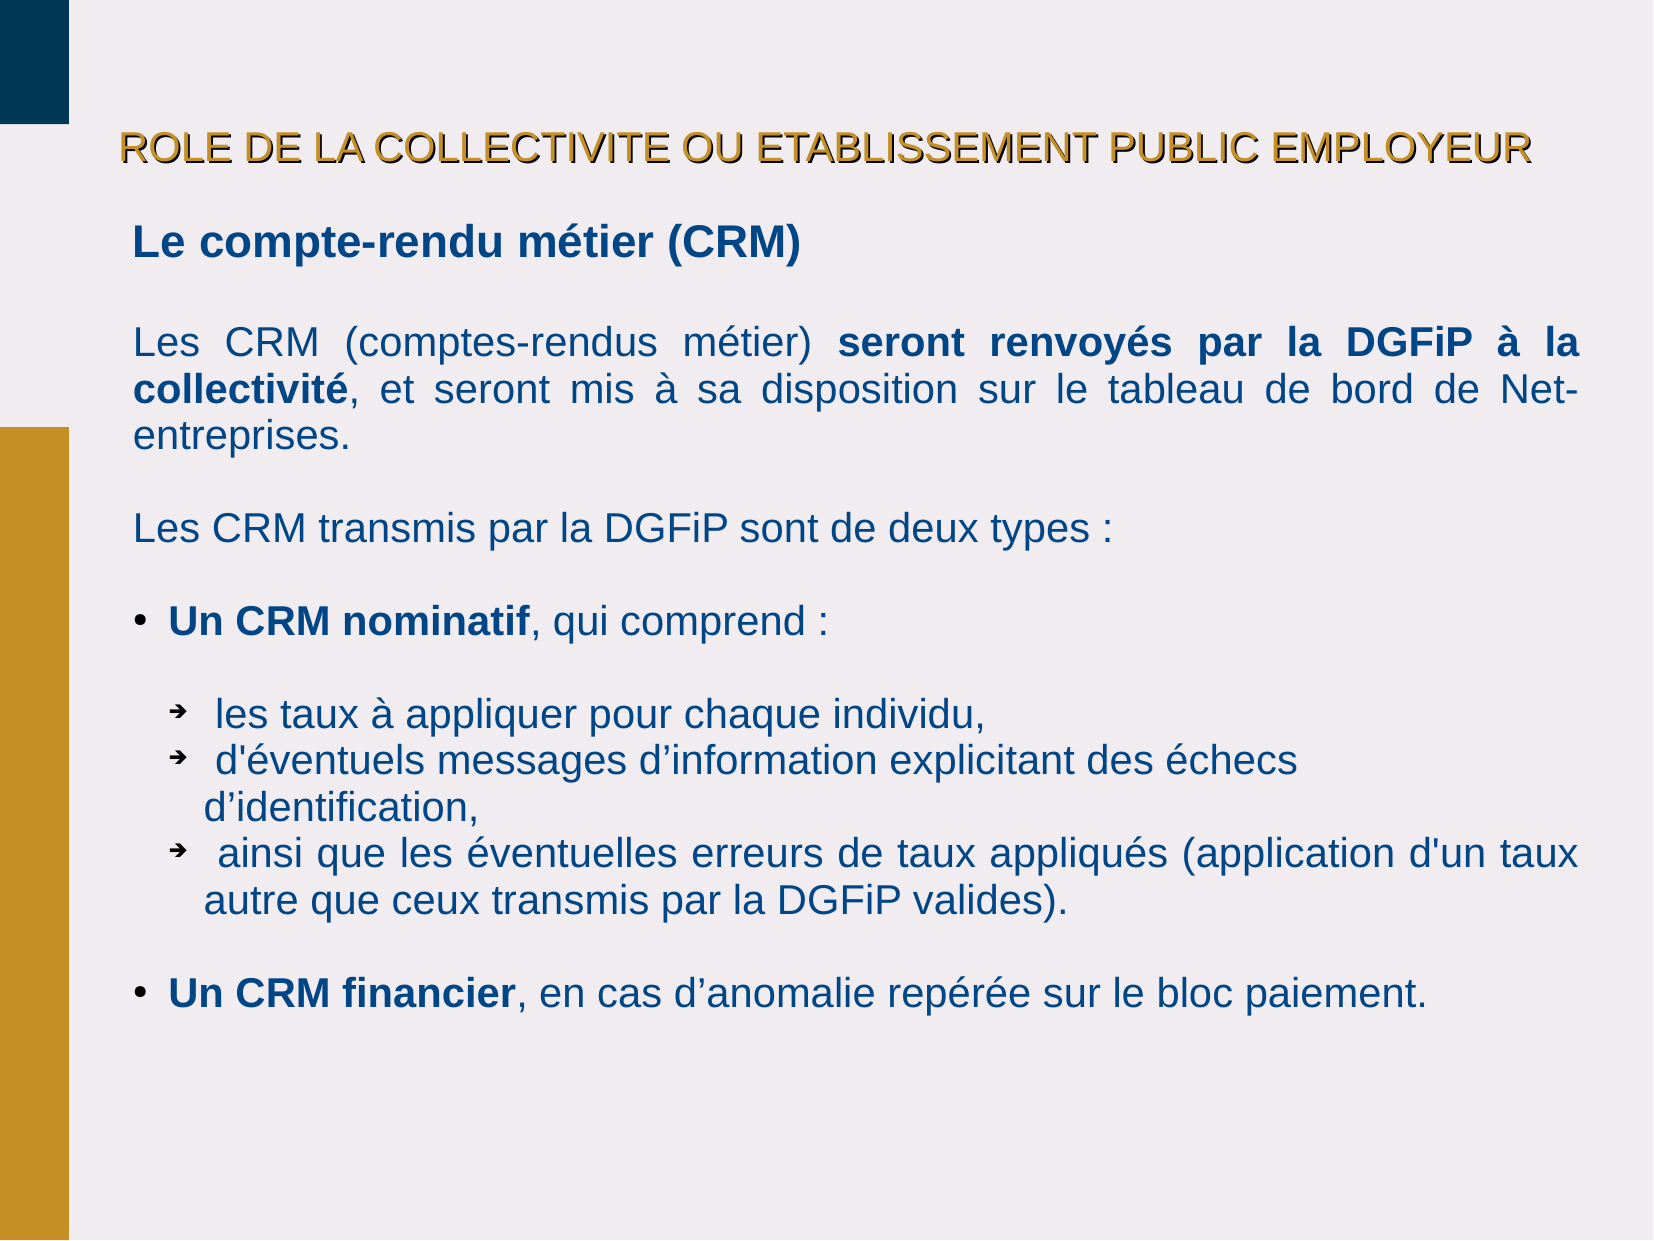

# ROLE DE LA COLLECTIVITE OU ETABLISSEMENT PUBLIC EMPLOYEUR
Le compte-rendu métier (CRM)
Les CRM (comptes-rendus métier) seront renvoyés par la DGFiP à la collectivité, et seront mis à sa disposition sur le tableau de bord de Net-entreprises.
Les CRM transmis par la DGFiP sont de deux types :
Un CRM nominatif, qui comprend :
 les taux à appliquer pour chaque individu,
 d'éventuels messages d’information explicitant des échecs d’identification,
 ainsi que les éventuelles erreurs de taux appliqués (application d'un taux autre que ceux transmis par la DGFiP valides).
Un CRM financier, en cas d’anomalie repérée sur le bloc paiement.